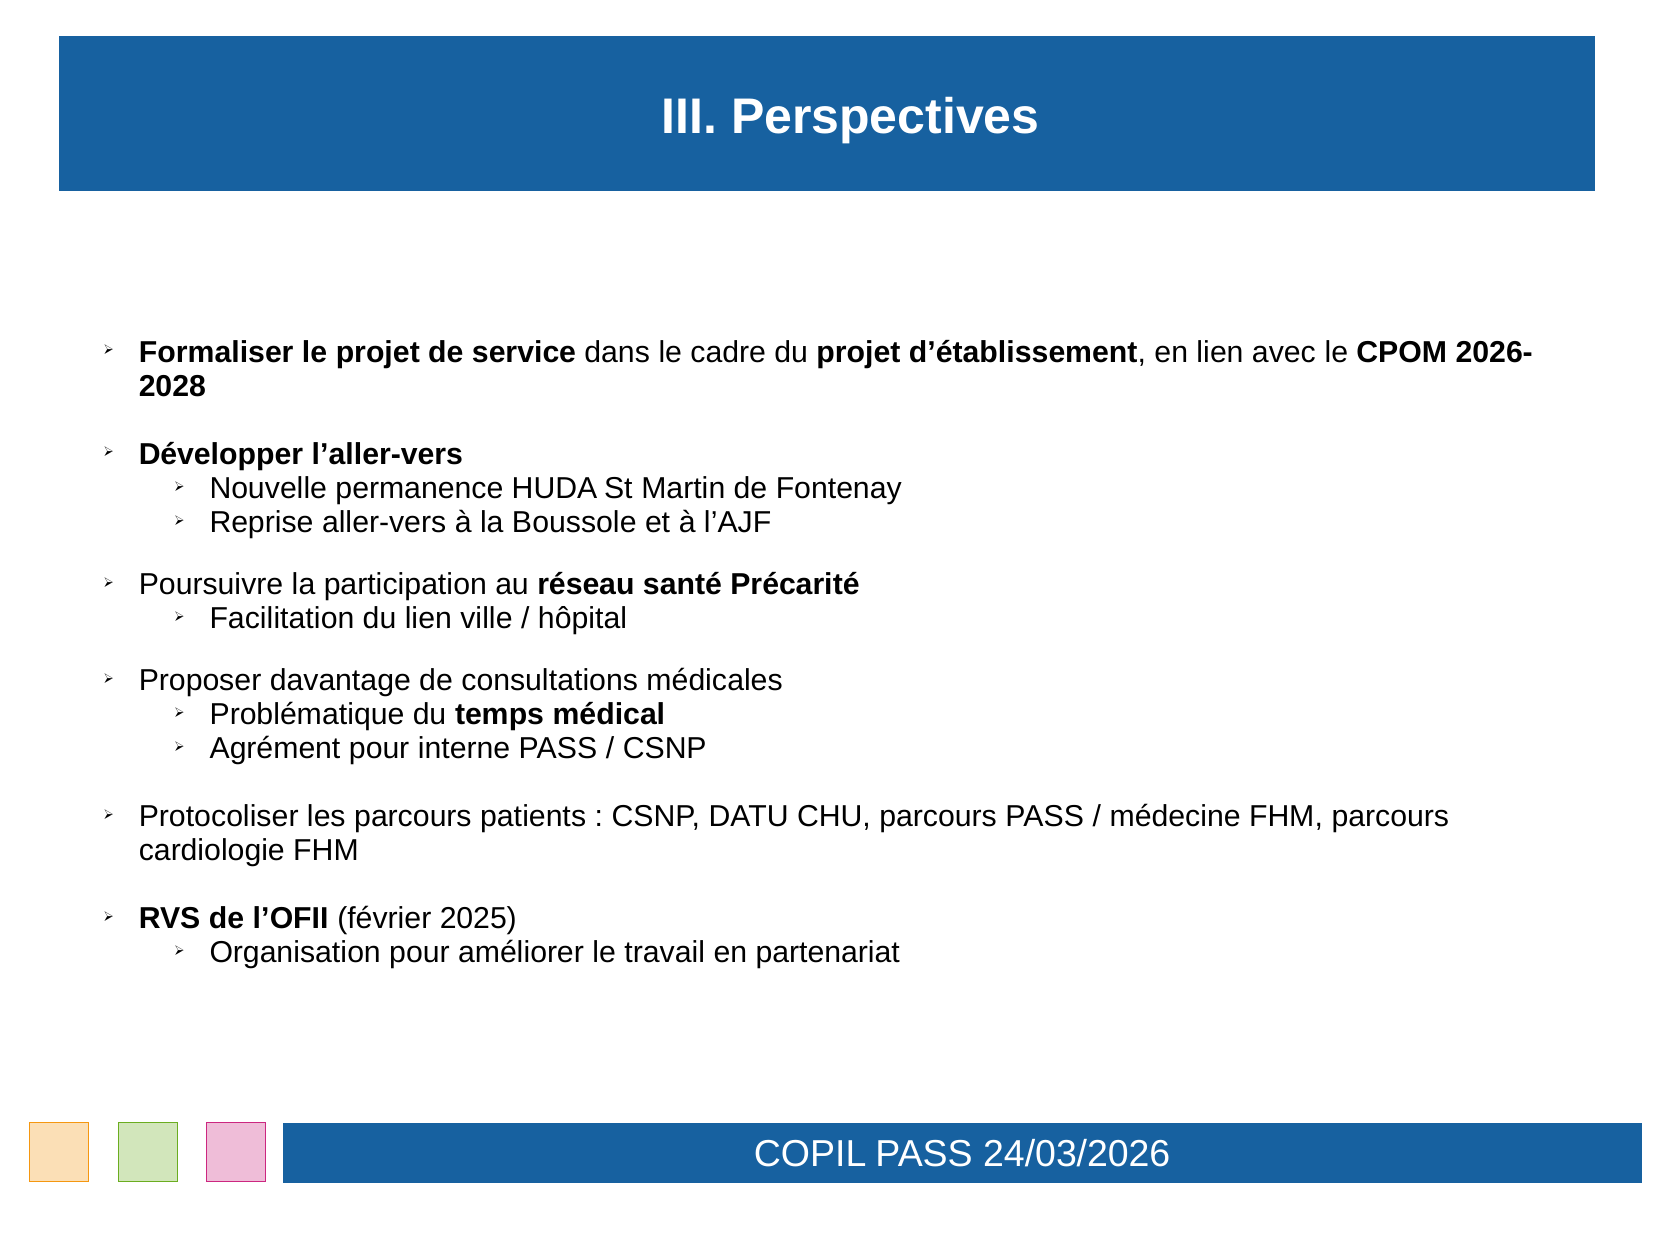

# III. Perspectives
Formaliser le projet de service dans le cadre du projet d’établissement, en lien avec le CPOM 2026-2028
Développer l’aller-vers
Nouvelle permanence HUDA St Martin de Fontenay
Reprise aller-vers à la Boussole et à l’AJF
Poursuivre la participation au réseau santé Précarité
Facilitation du lien ville / hôpital
Proposer davantage de consultations médicales
Problématique du temps médical
Agrément pour interne PASS / CSNP
Protocoliser les parcours patients : CSNP, DATU CHU, parcours PASS / médecine FHM, parcours cardiologie FHM
RVS de l’OFII (février 2025)
Organisation pour améliorer le travail en partenariat
COPIL PASS 24/03/2026